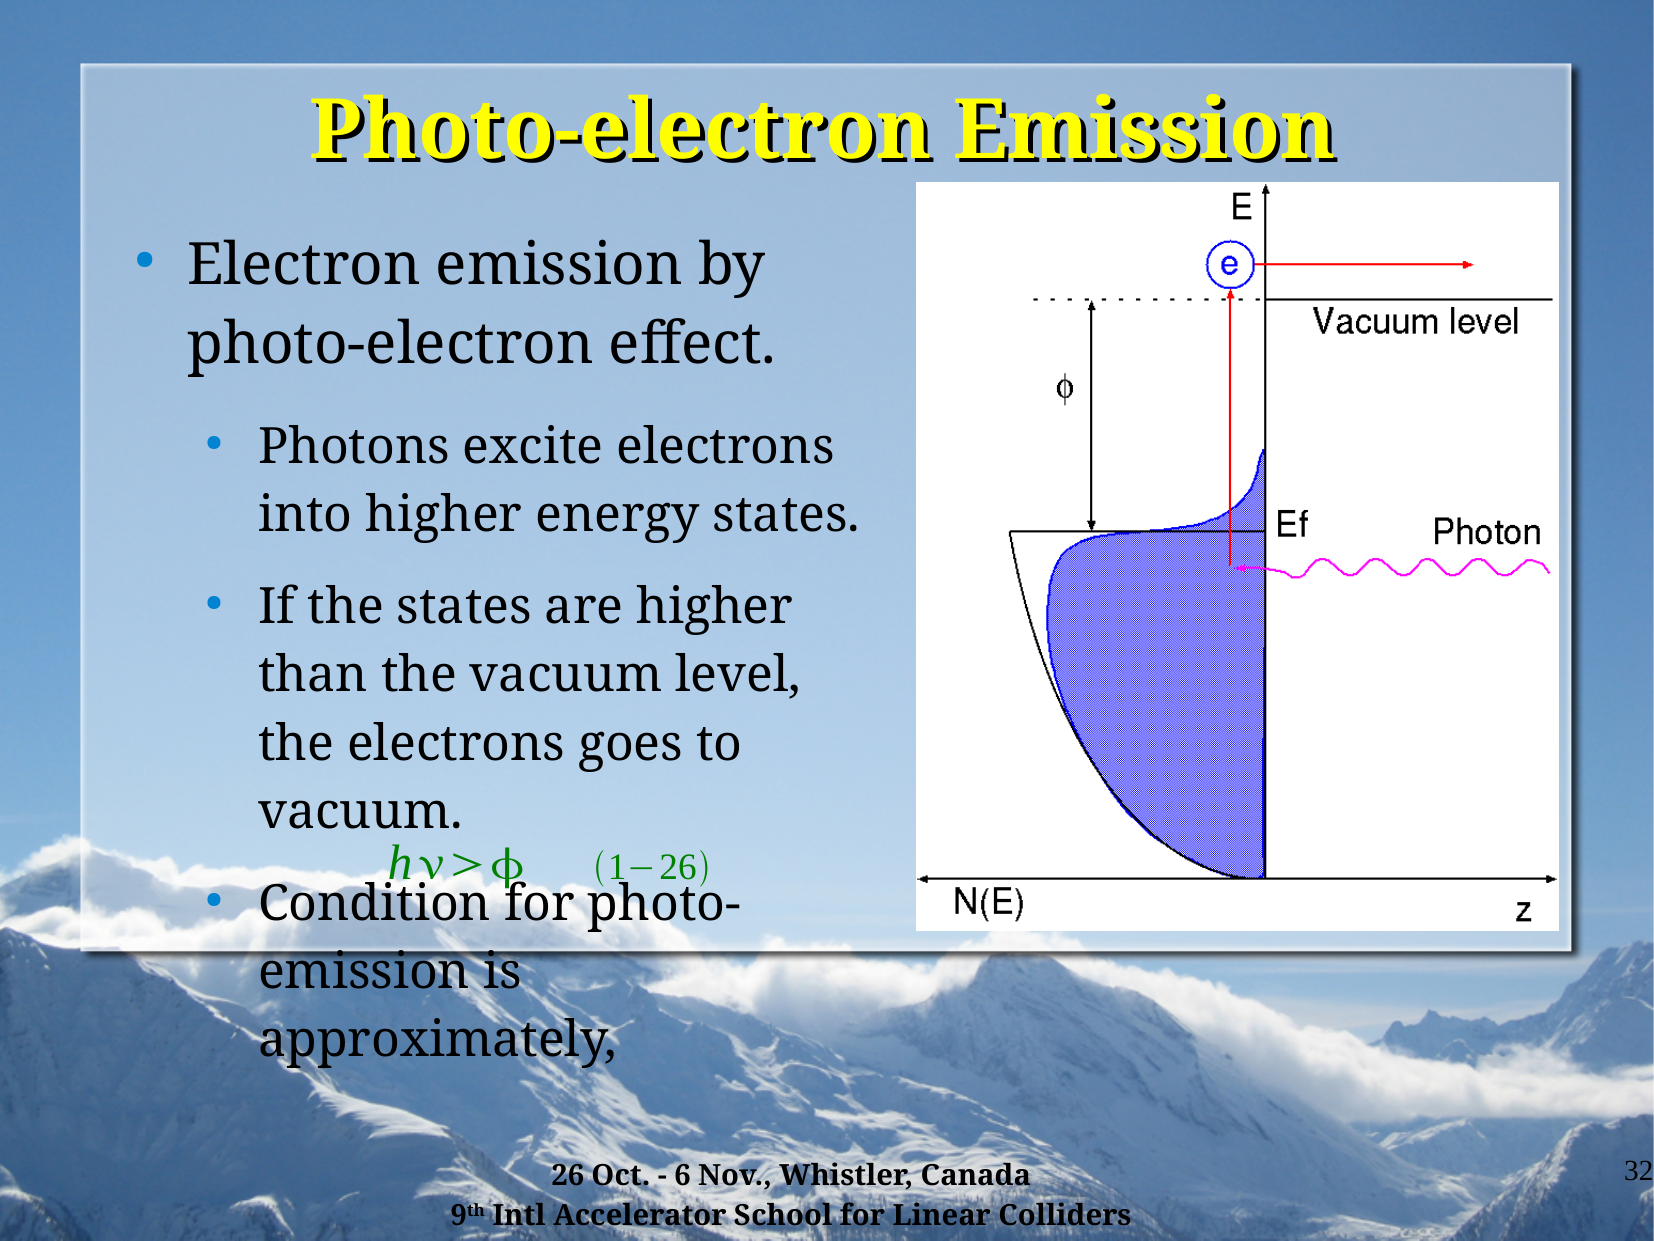

# Photo-electron Emission
Electron emission by photo-electron effect.
Photons excite electrons into higher energy states.
If the states are higher than the vacuum level, the electrons goes to vacuum.
Condition for photo-emission is approximately,
32